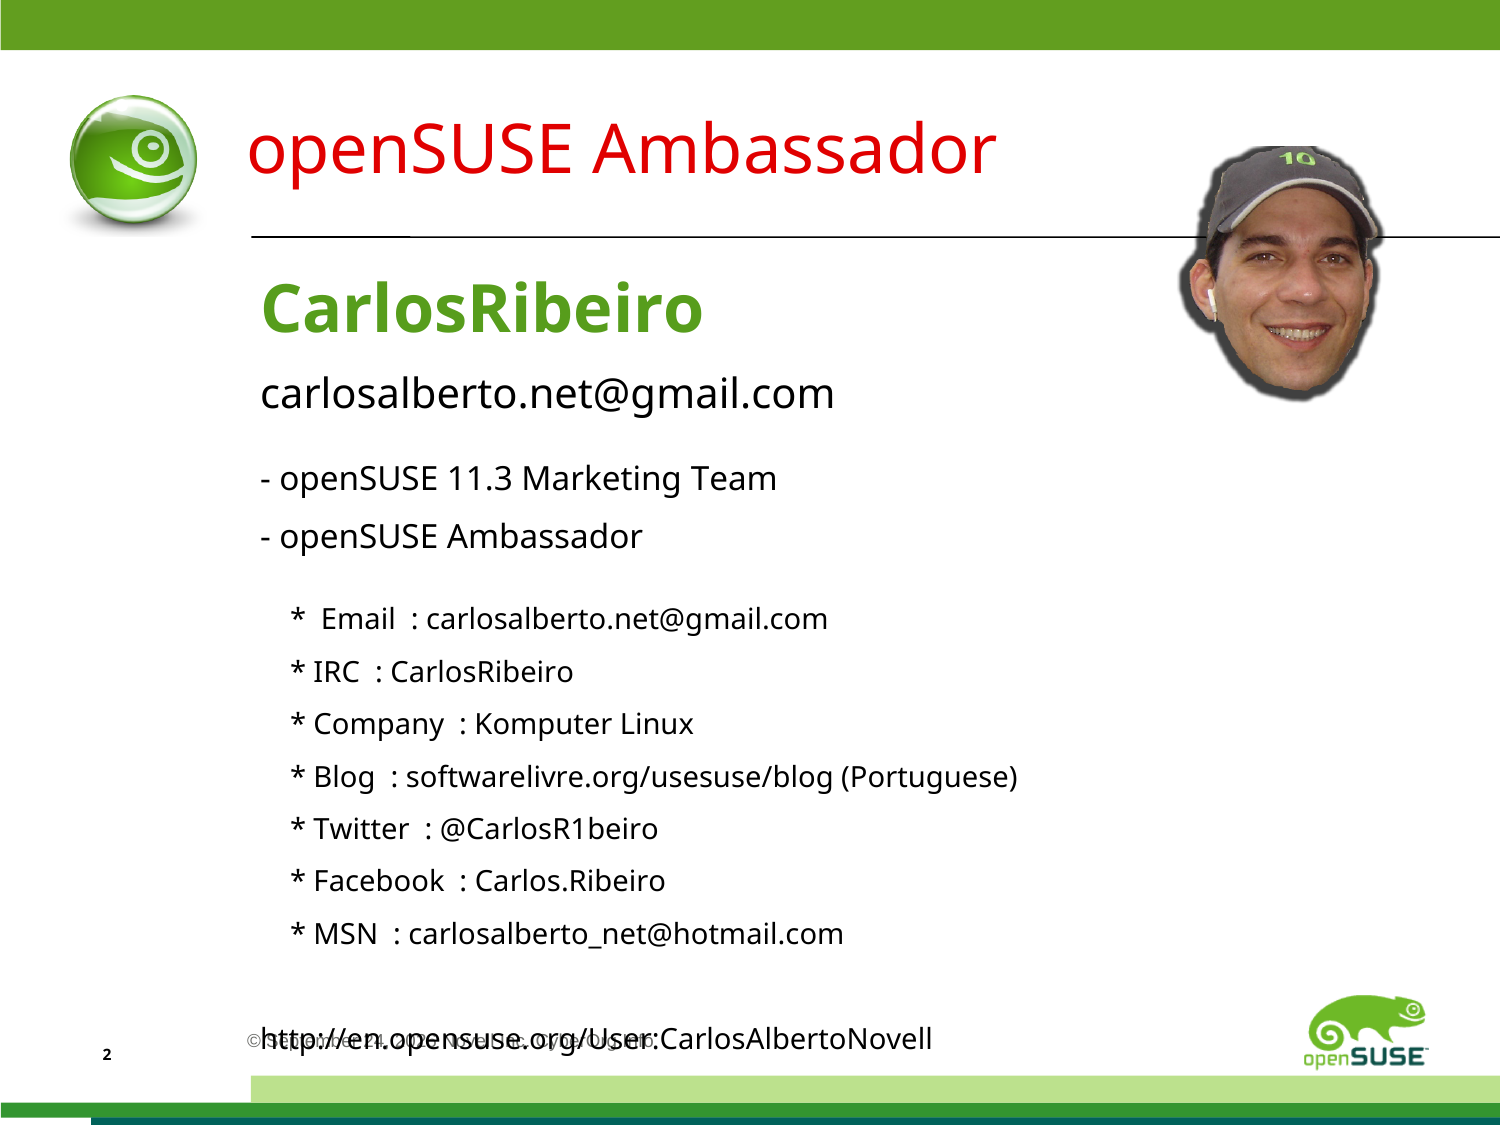

# openSUSE Ambassador
CarlosRibeiro
carlosalberto.net@gmail.com
- openSUSE 11.3 Marketing Team
- openSUSE Ambassador
 * Email : carlosalberto.net@gmail.com
 * IRC : CarlosRibeiro
 * Company : Komputer Linux
 * Blog : softwarelivre.org/usesuse/blog (Portuguese)
 * Twitter : @CarlosR1beiro
 * Facebook : Carlos.Ribeiro
 * MSN : carlosalberto_net@hotmail.com
http://en.opensuse.org/User:CarlosAlbertoNovell